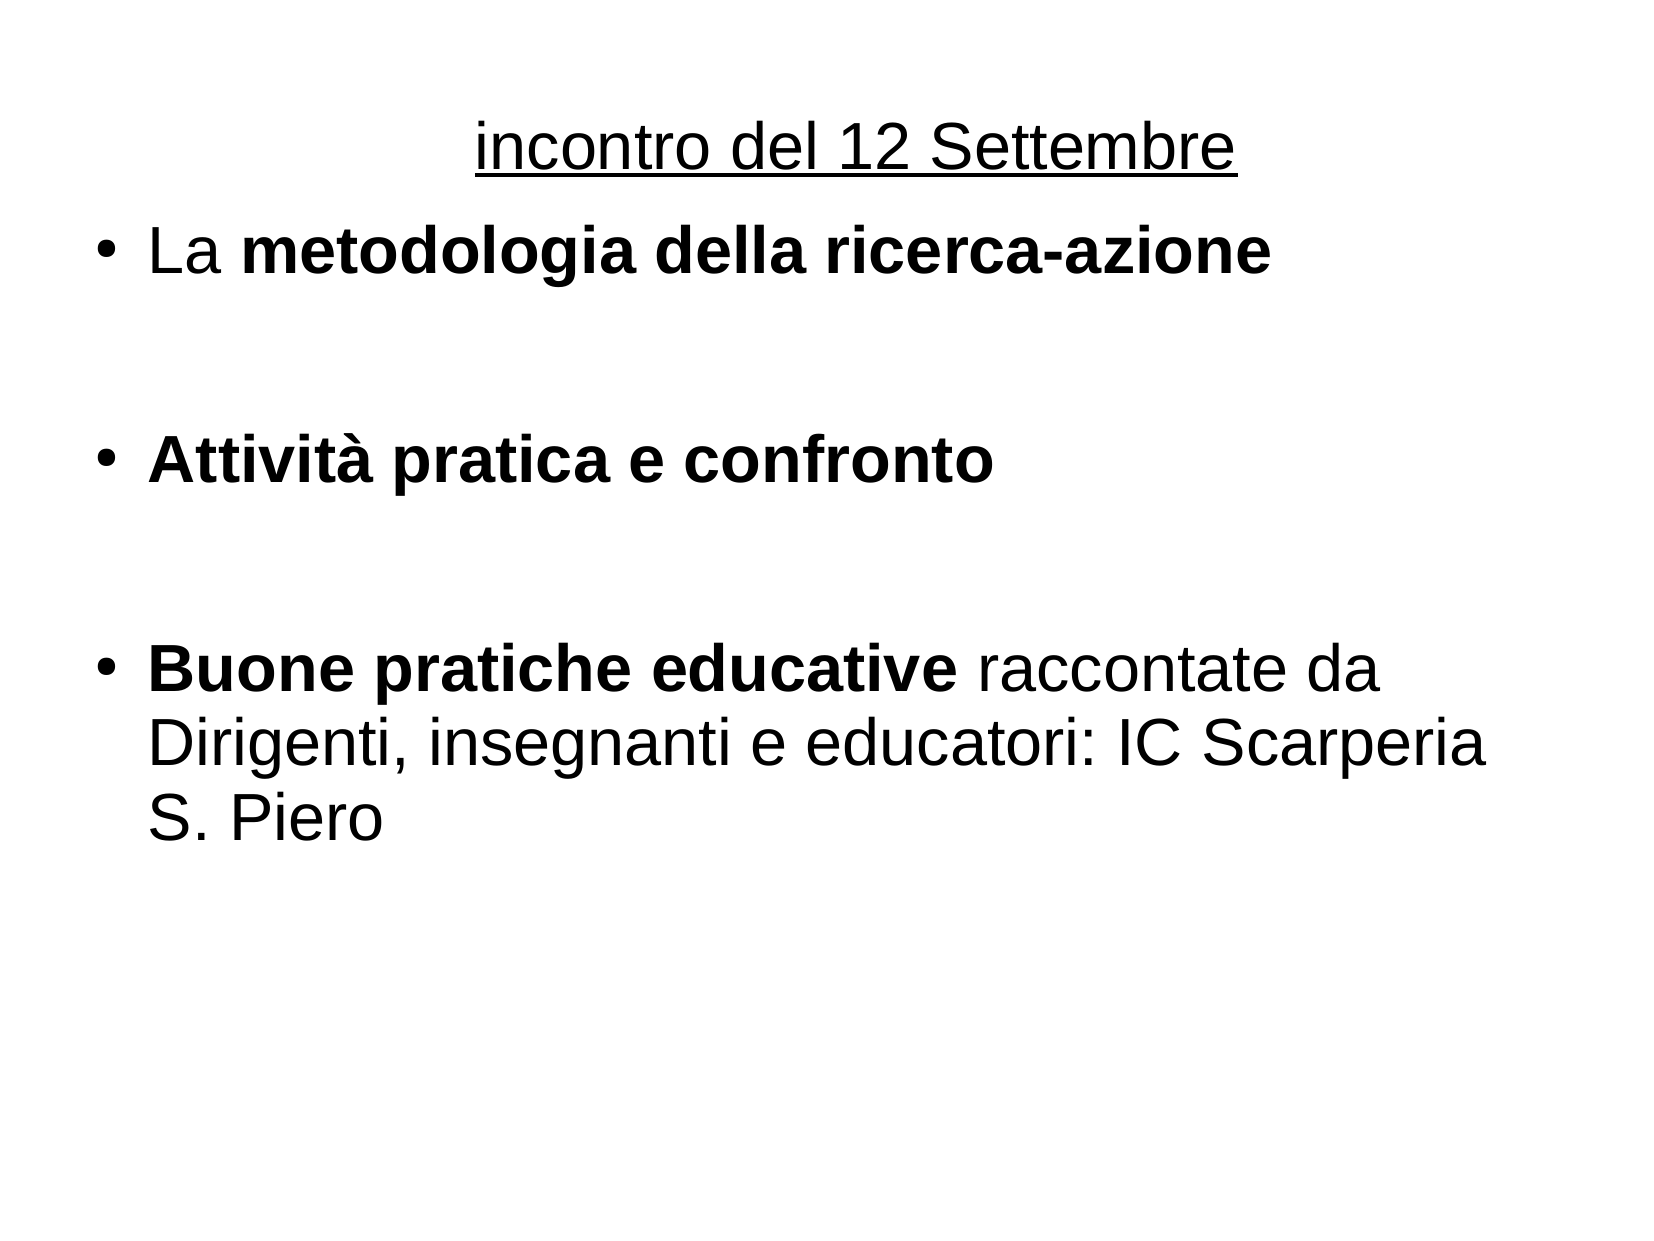

# incontro del 12 Settembre
La metodologia della ricerca-azione
Attività pratica e confronto
Buone pratiche educative raccontate da Dirigenti, insegnanti e educatori: IC Scarperia S. Piero